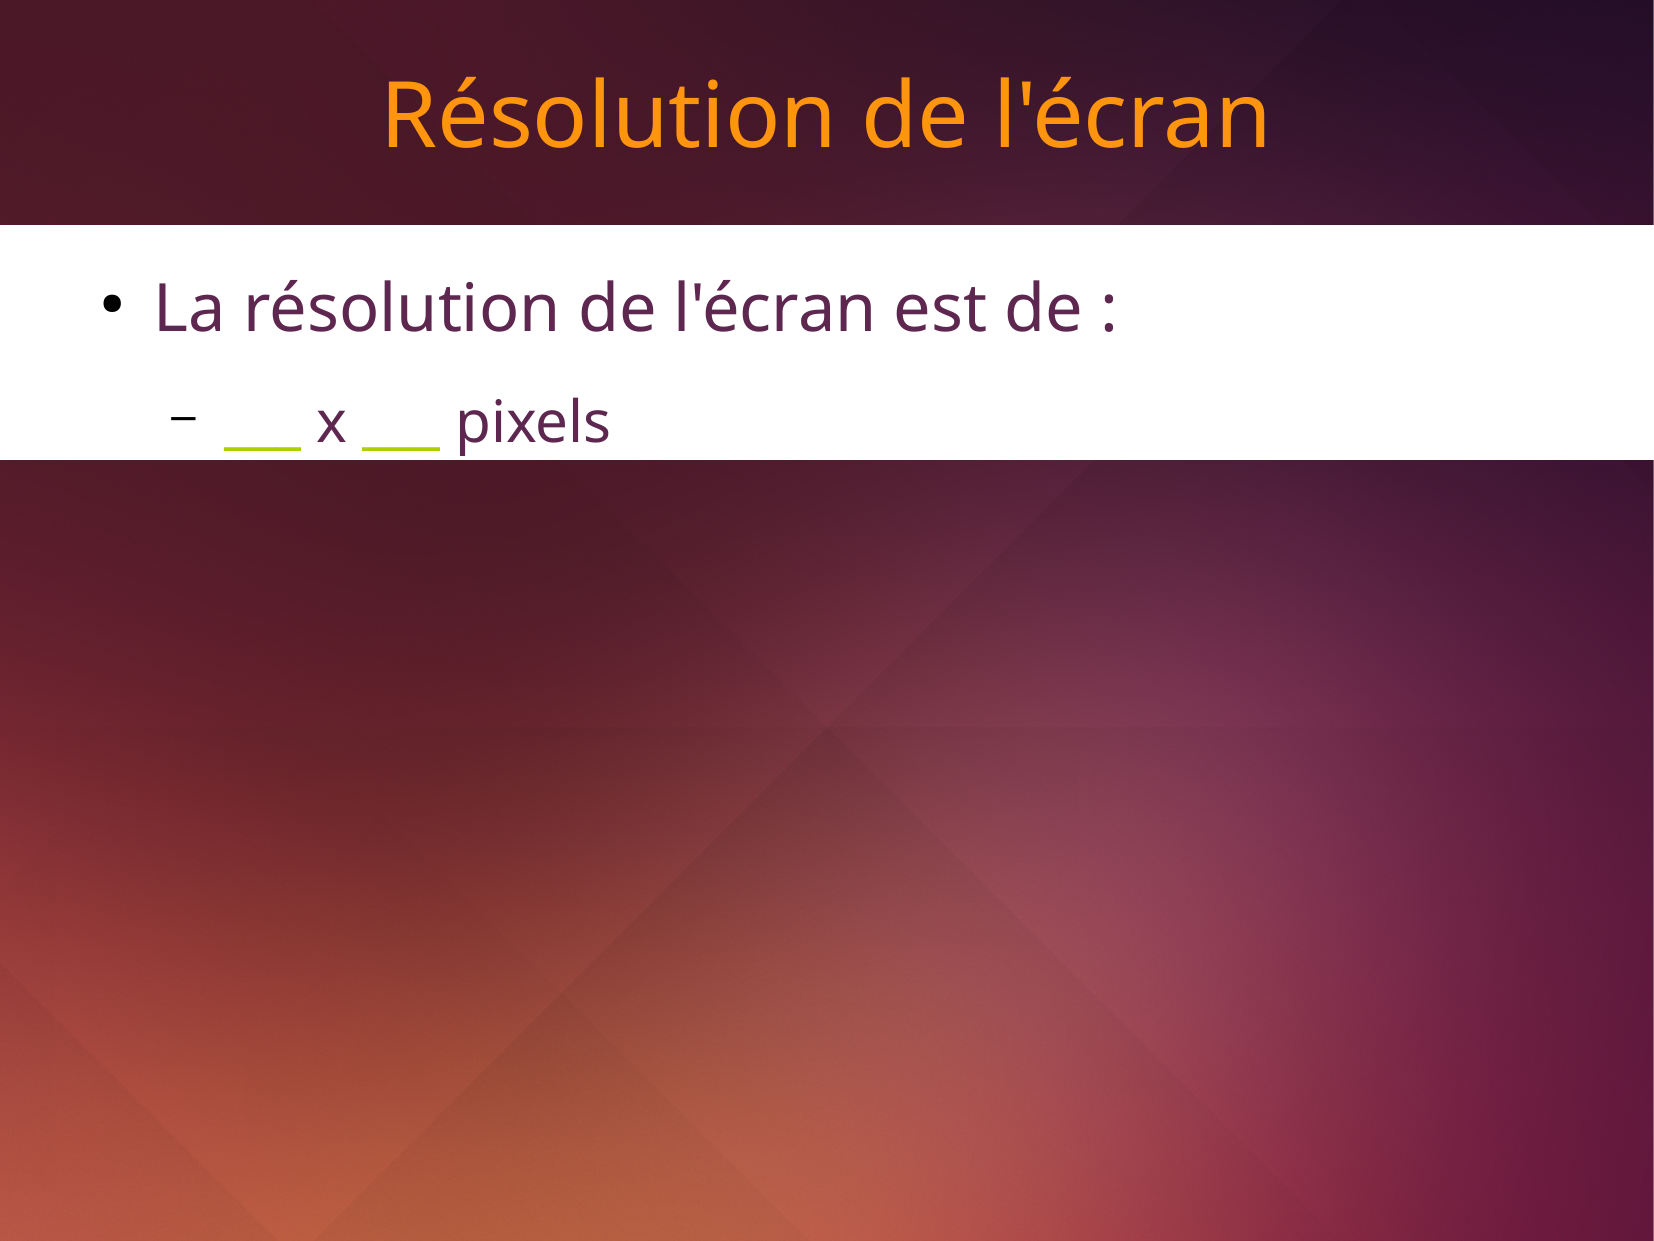

# Résolution de l'écran
La résolution de l'écran est de :
___ x ___ pixels